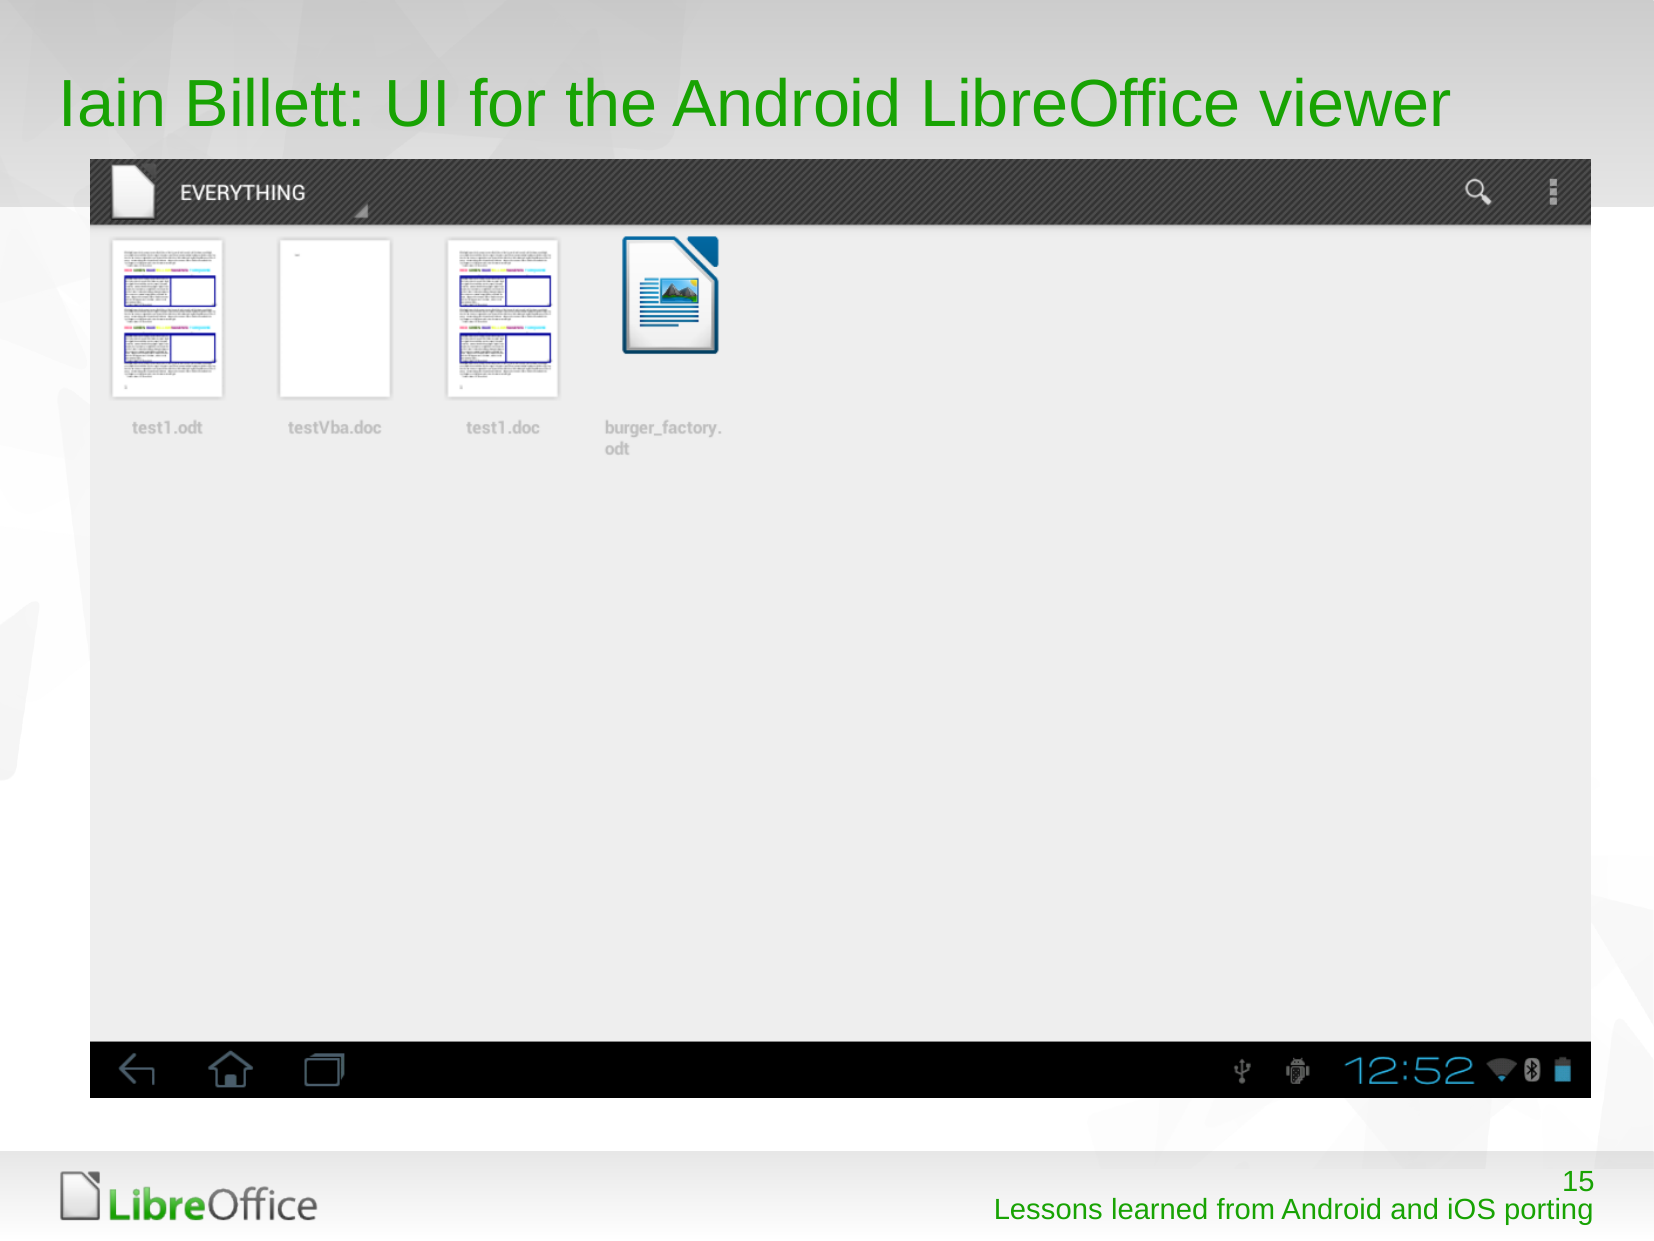

# Iain Billett: UI for the Android LibreOffice viewer
15
Lessons learned from Android and iOS porting